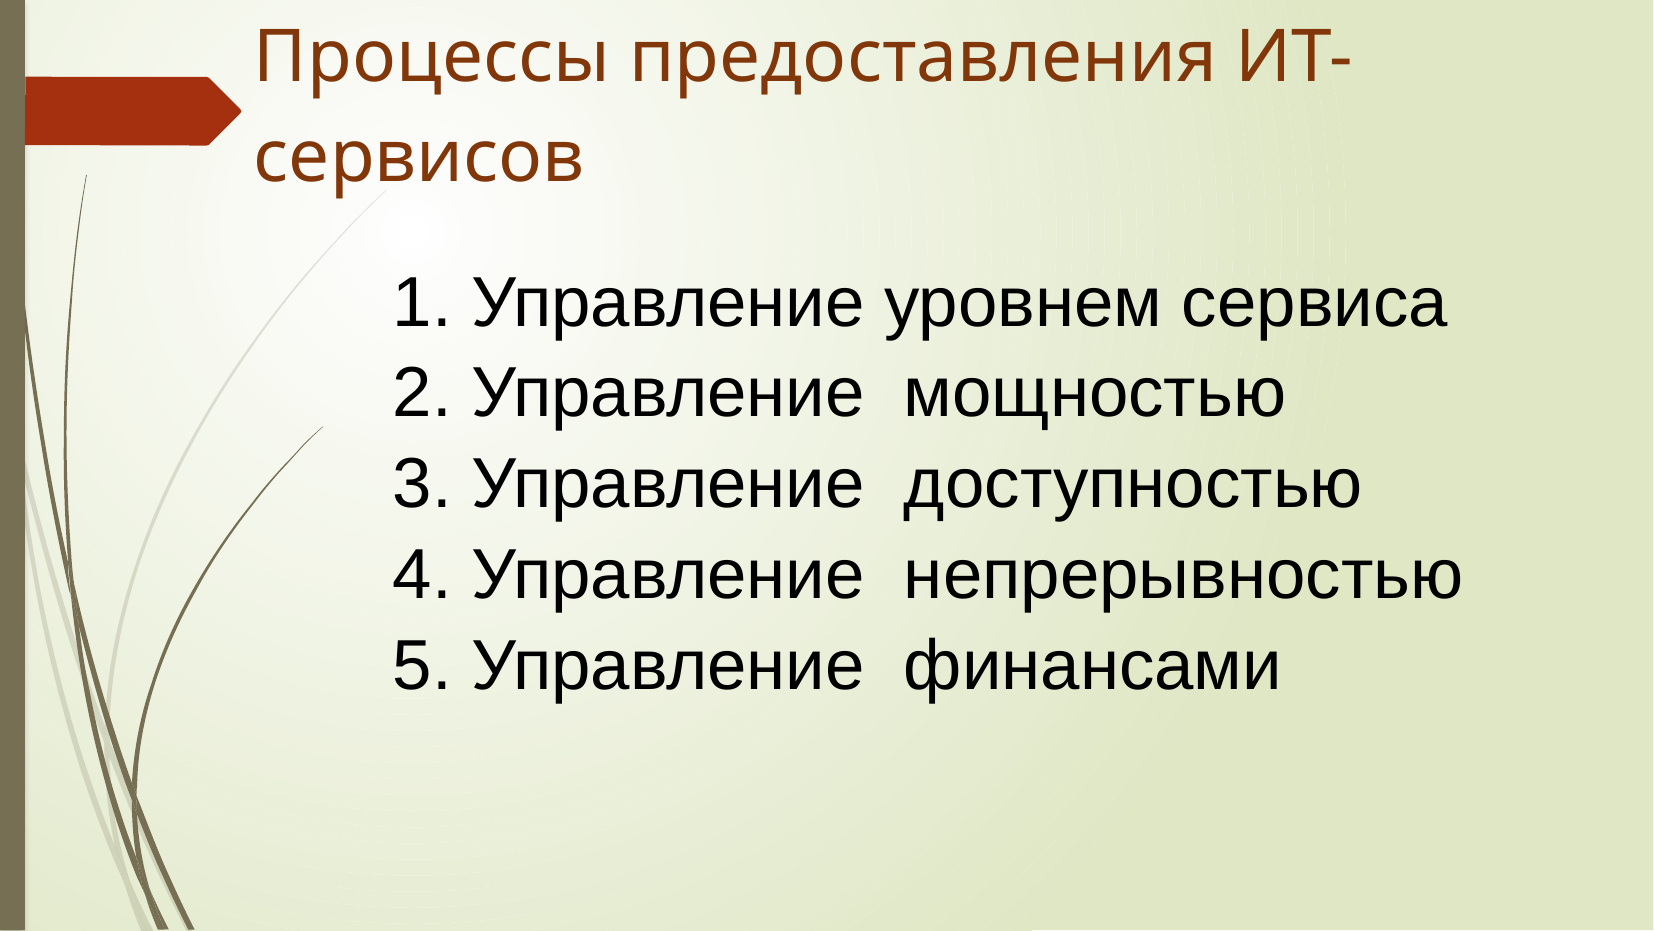

# Процессы предоставления ИТ-сервисов
 Управление уровнем сервиса
 Управление мощностью
 Управление доступностью
 Управление непрерывностью
 Управление финансами